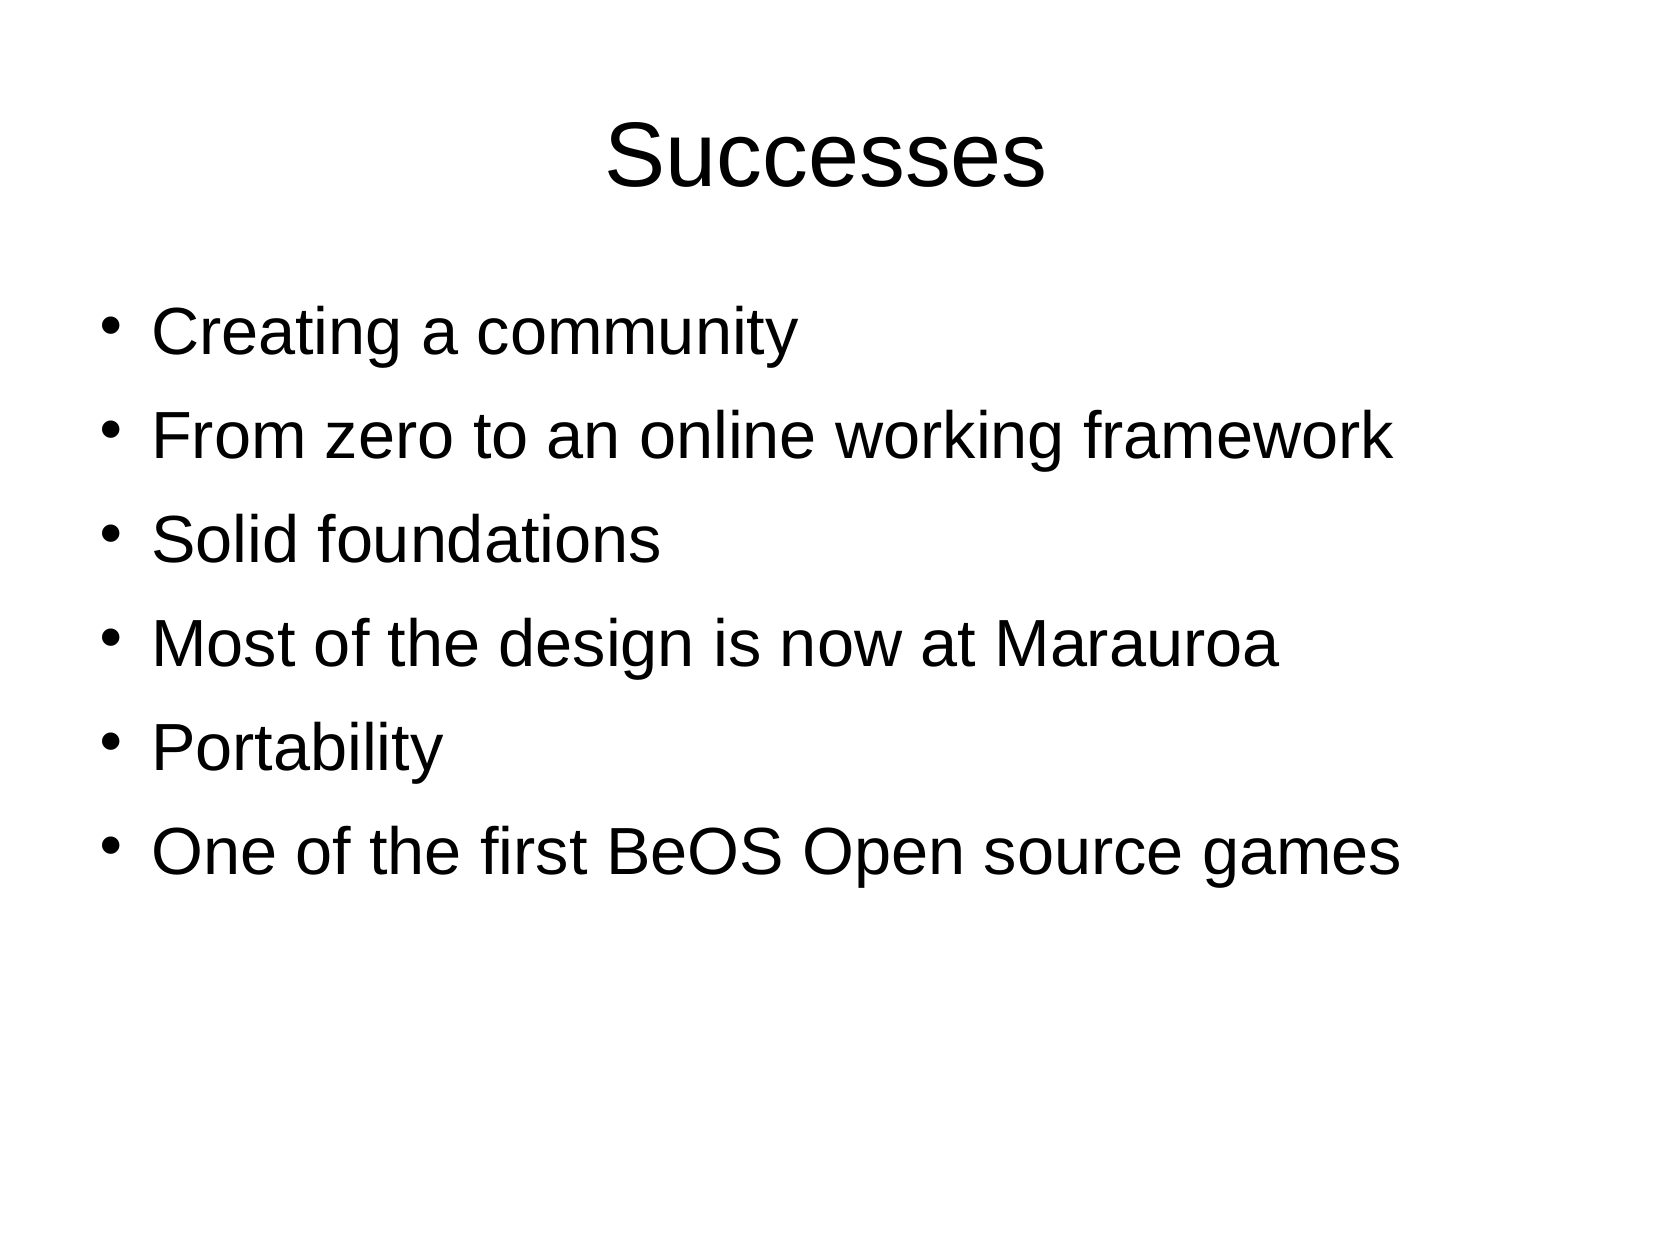

# Successes
Creating a community
From zero to an online working framework
Solid foundations
Most of the design is now at Marauroa
Portability
One of the first BeOS Open source games